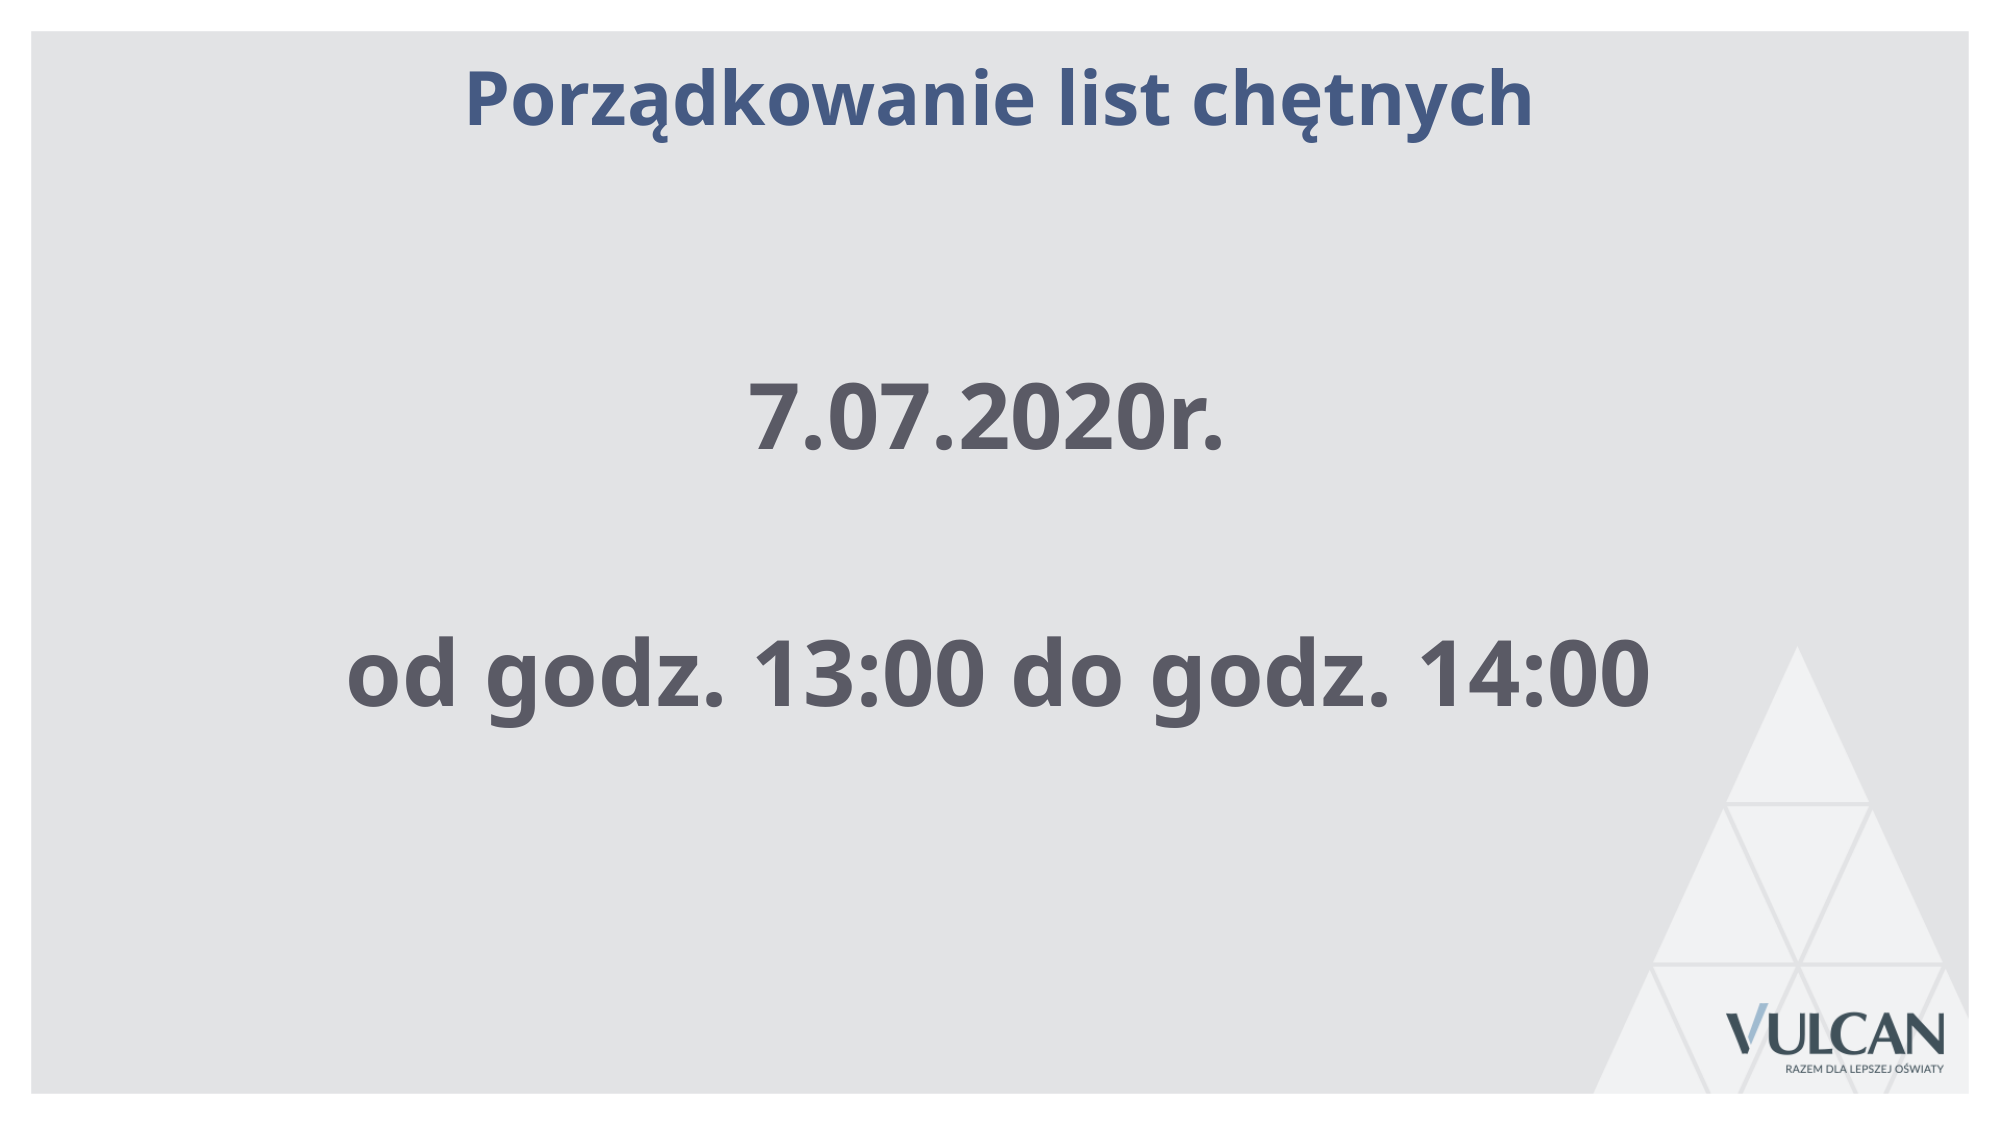

Porządkowanie list chętnych
7.07.2020r.
od godz. 13:00 do godz. 14:00